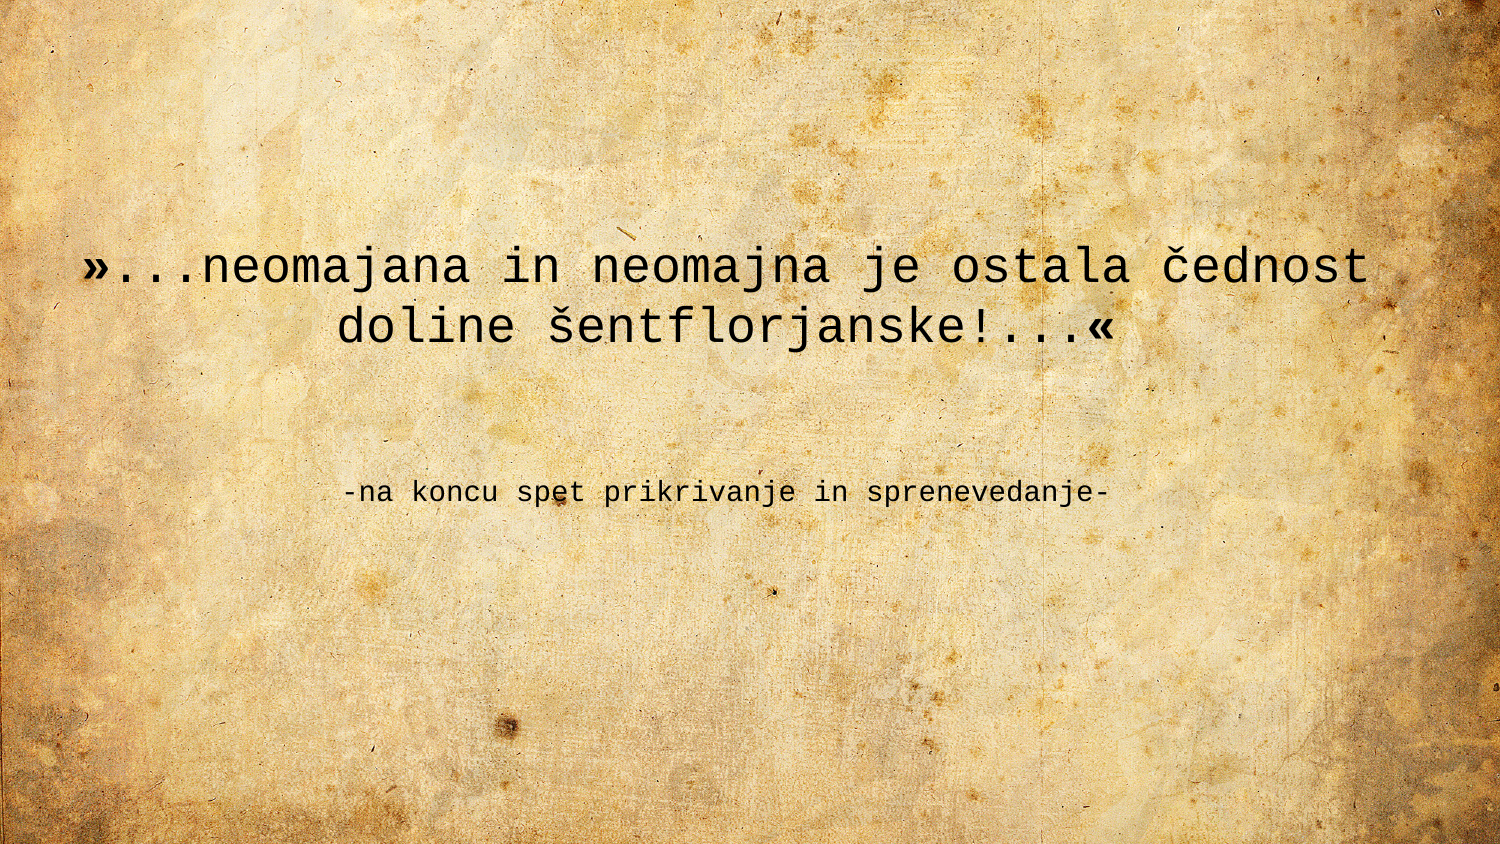

# »...neomajana in neomajna je ostala čednost doline šentflorjanske!...« -na koncu spet prikrivanje in sprenevedanje-